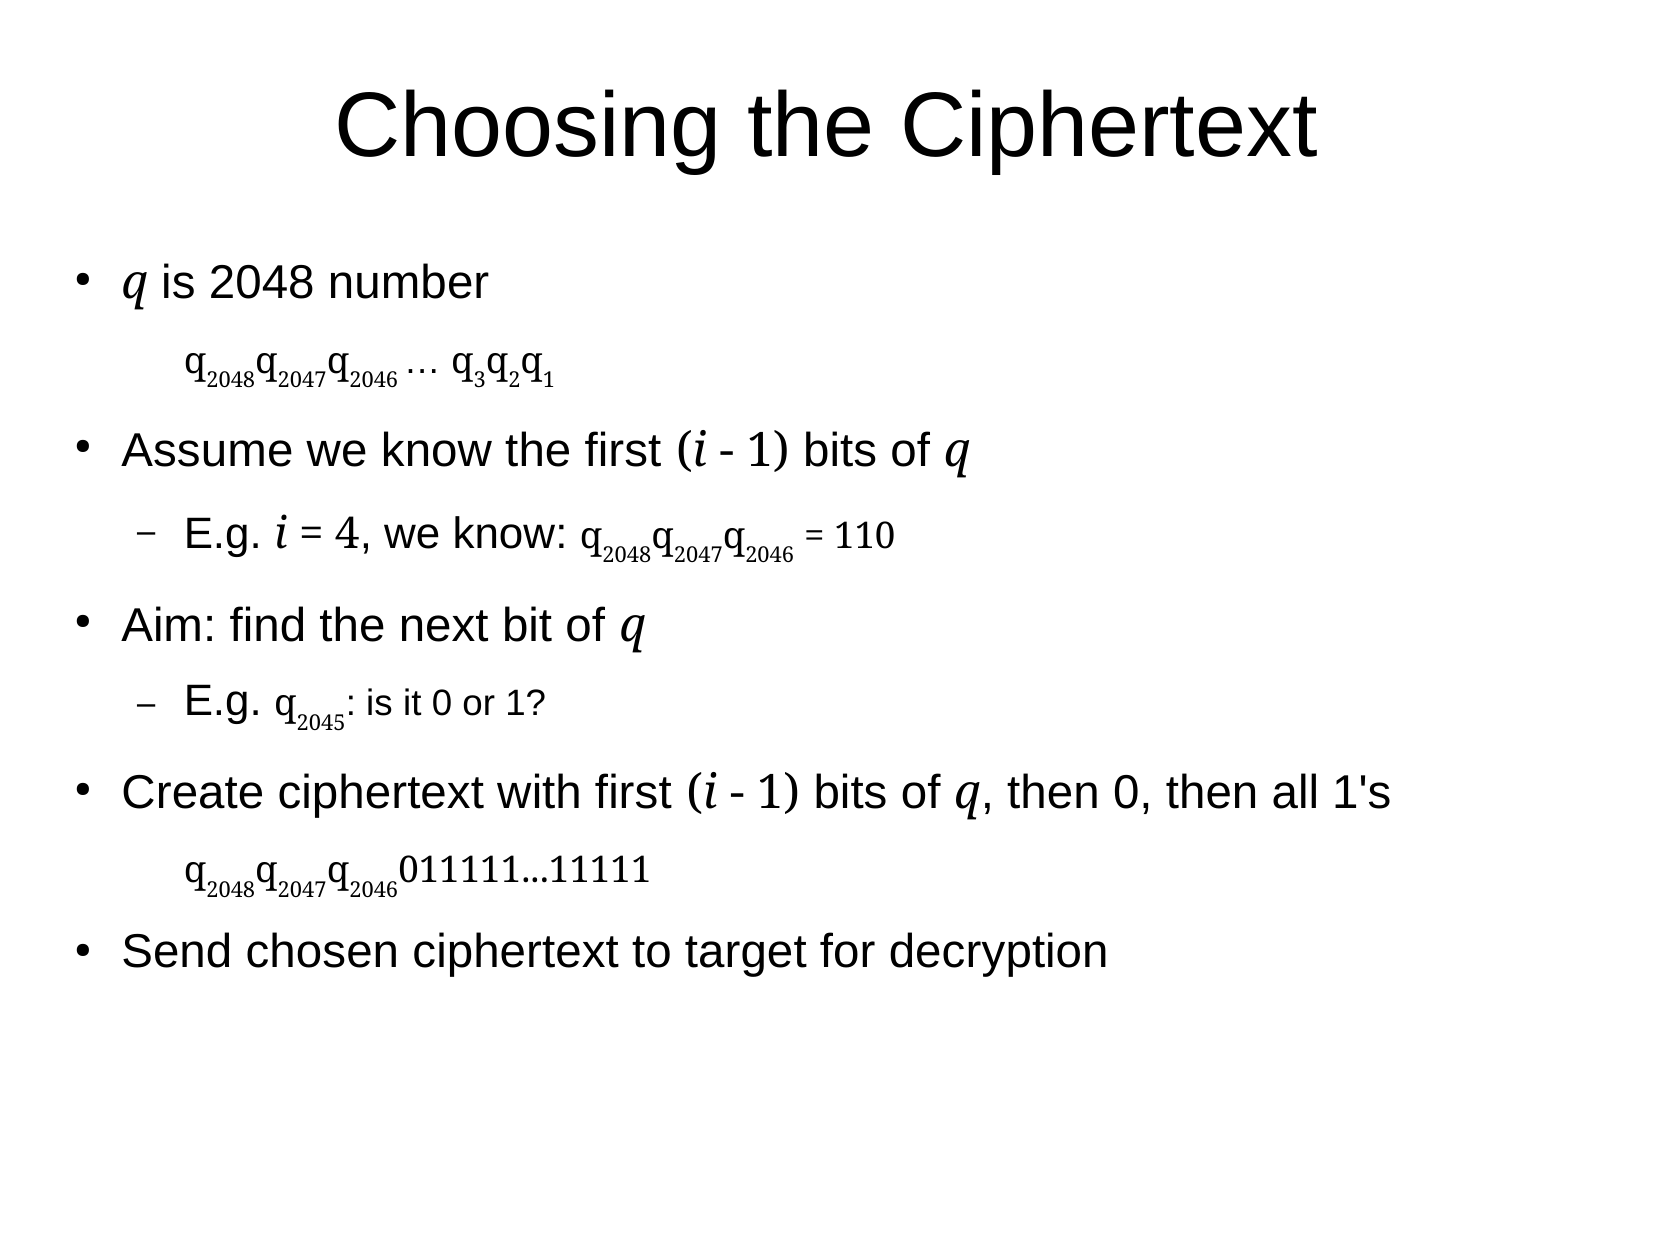

# Choosing the Ciphertext
q is 2048 number
q2048q2047q2046 … q3q2q1
Assume we know the first (i - 1) bits of q
E.g. i = 4, we know: q2048q2047q2046 = 110
Aim: find the next bit of q
E.g. q2045: is it 0 or 1?
Create ciphertext with first (i - 1) bits of q, then 0, then all 1's
q2048q2047q2046011111...11111
Send chosen ciphertext to target for decryption